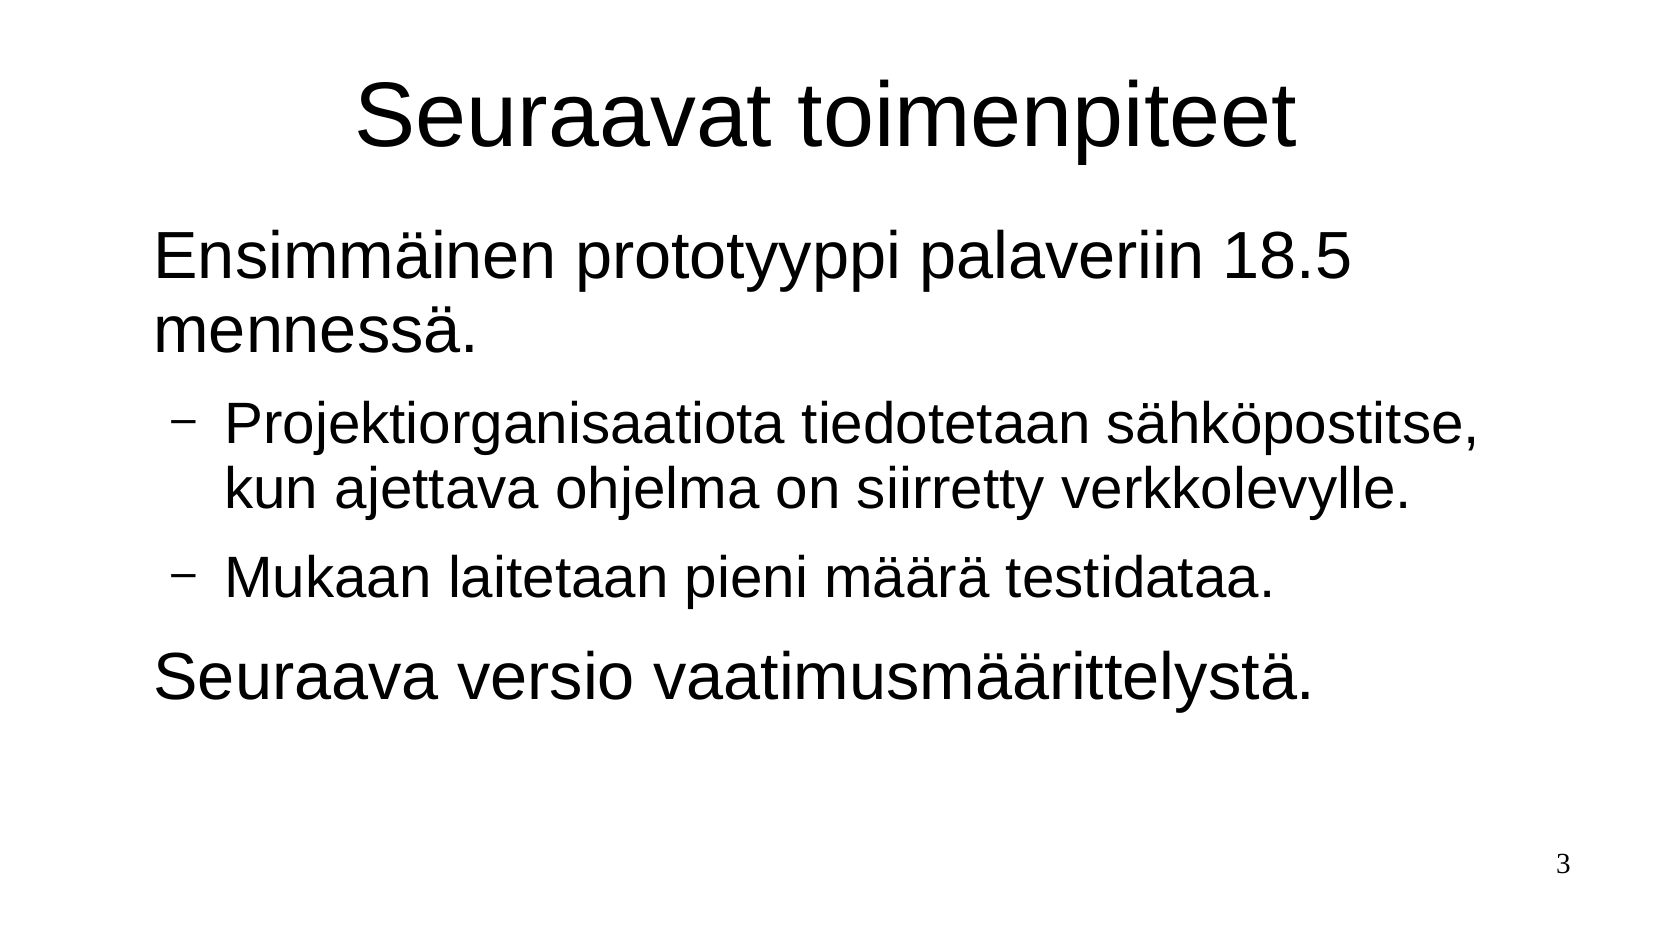

# Seuraavat toimenpiteet
Ensimmäinen prototyyppi palaveriin 18.5 mennessä.
Projektiorganisaatiota tiedotetaan sähköpostitse, kun ajettava ohjelma on siirretty verkkolevylle.
Mukaan laitetaan pieni määrä testidataa.
Seuraava versio vaatimusmäärittelystä.
3